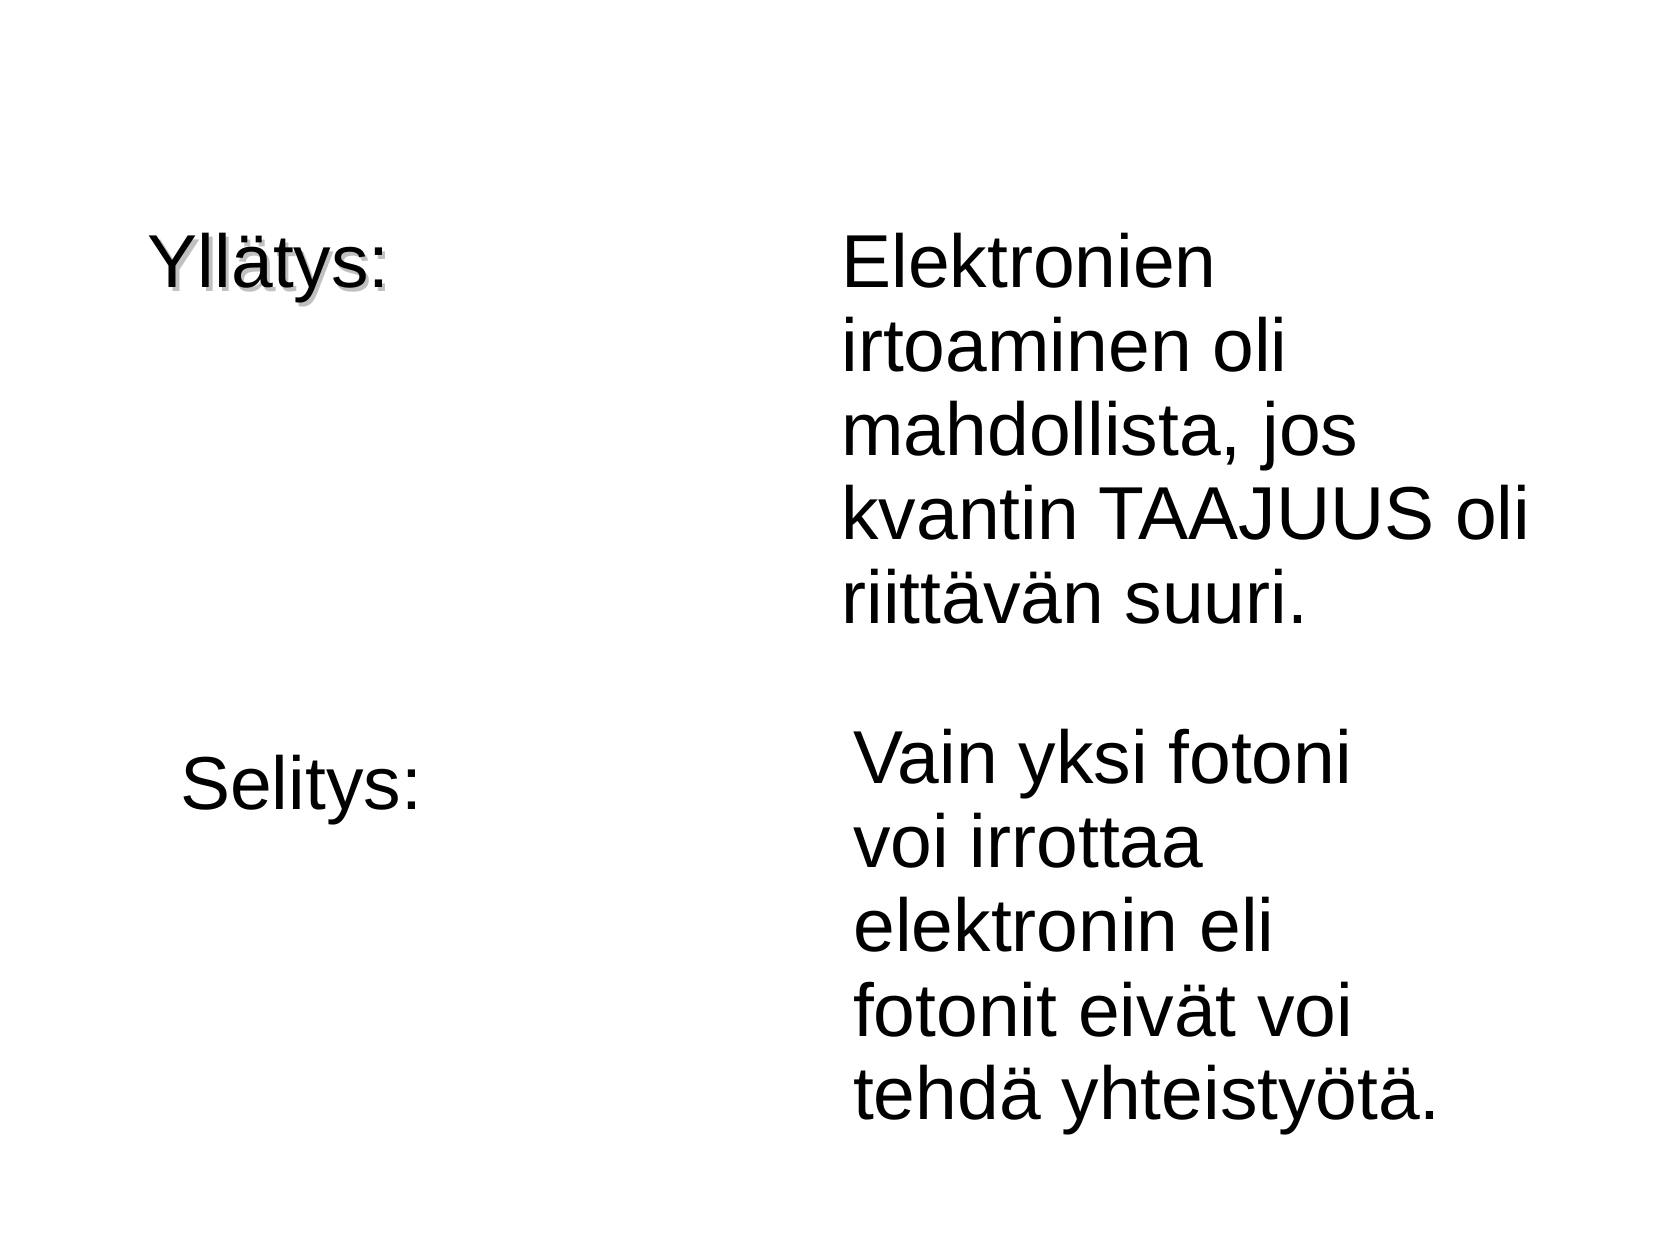

Yllätys:
Elektronien irtoaminen oli mahdollista, jos kvantin TAAJUUS oli riittävän suuri.
Vain yksi fotoni voi irrottaa elektronin eli fotonit eivät voi tehdä yhteistyötä.
Selitys: